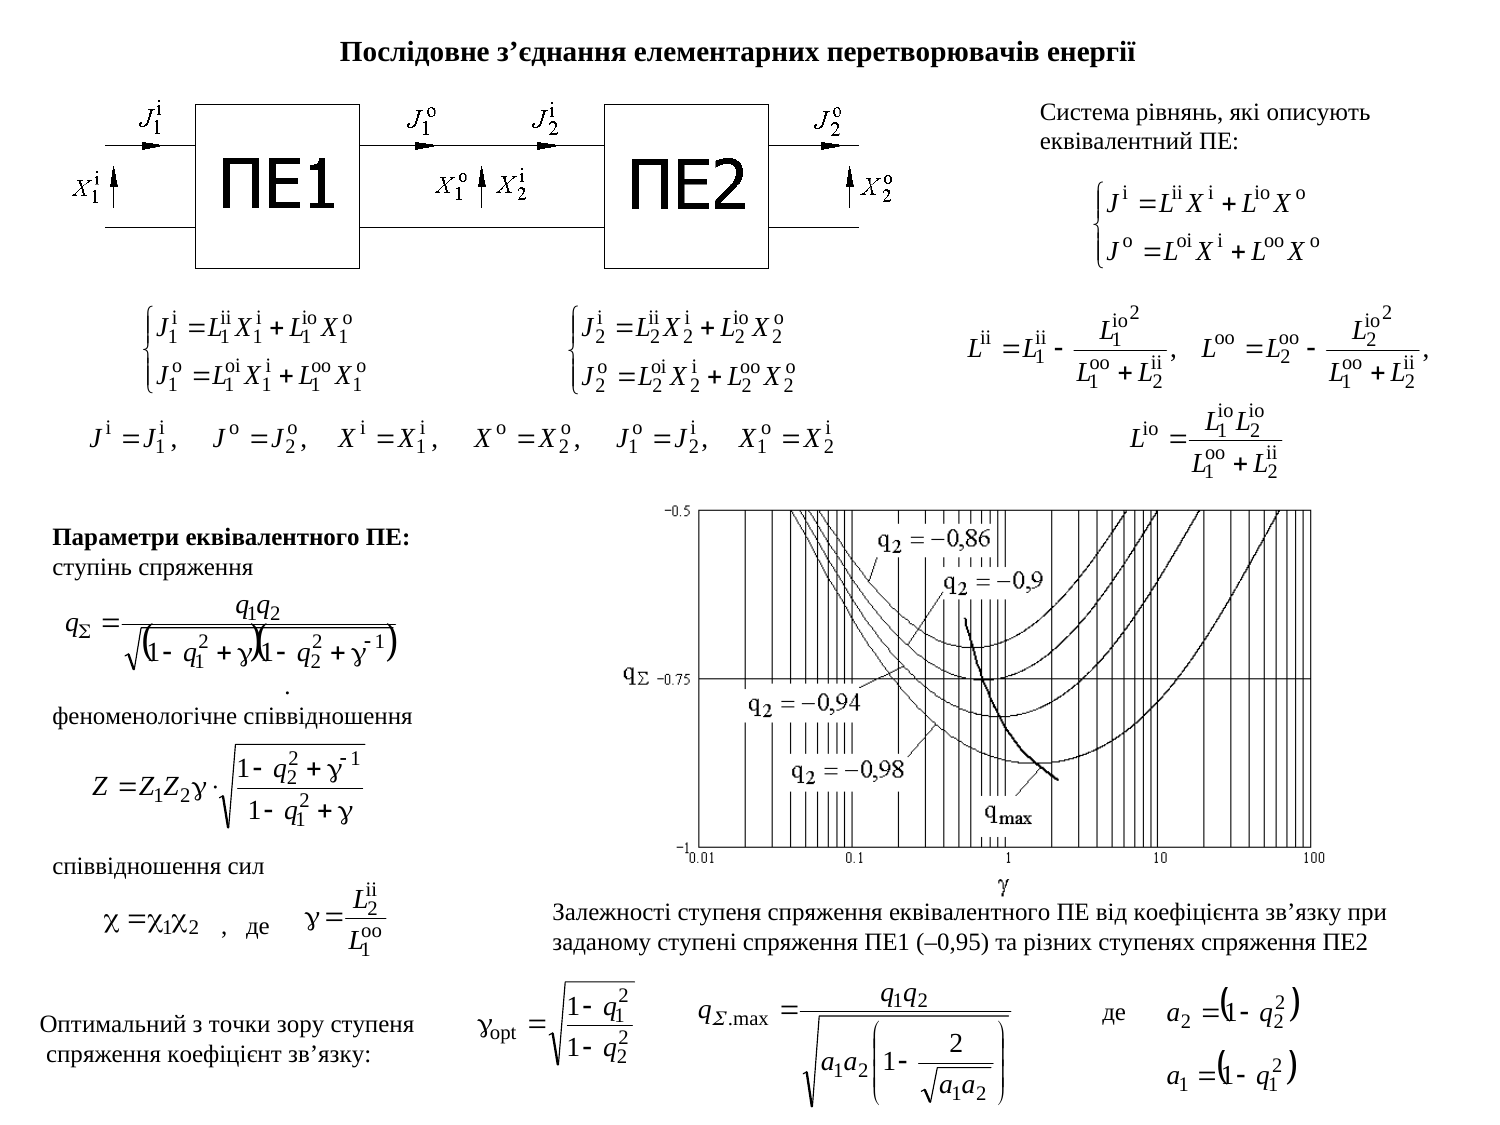

Послідовне з’єднання елементарних перетворювачів енергії
Система рівнянь, які описують
еквівалентний ПЕ:
Залежності ступеня спряження еквівалентного ПЕ від коефіцієнта зв’язку при
заданому ступені спряження ПЕ1 (–0,95) та різних ступенях спряження ПЕ2
Параметри еквівалентного ПЕ:
ступінь спряження
.
феноменологічне співвідношення
співвідношення сил
 				 , де
де
Оптимальний з точки зору ступеня
 спряження коефіцієнт зв’язку: